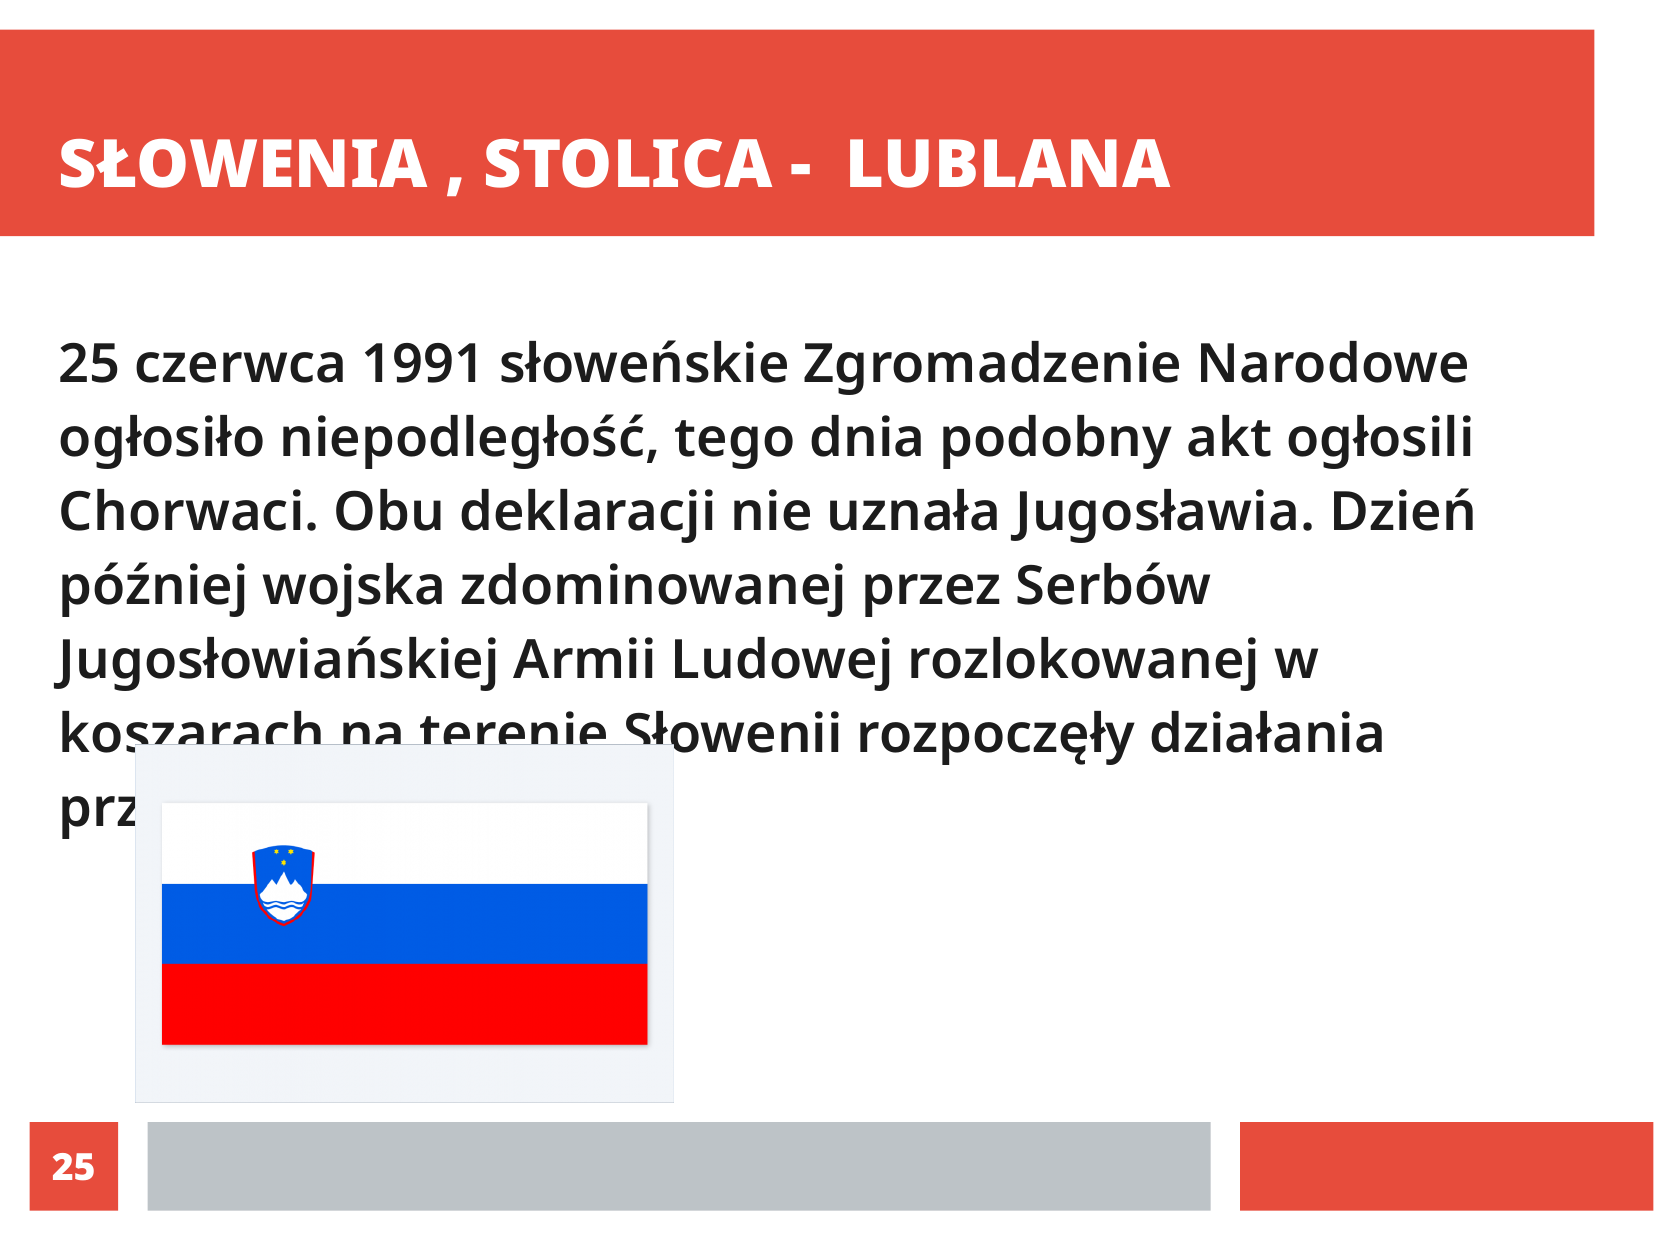

# SŁOWENIA , STOLICA - LUBLANA
25 czerwca 1991 słoweńskie Zgromadzenie Narodowe ogłosiło niepodległość, tego dnia podobny akt ogłosili Chorwaci. Obu deklaracji nie uznała Jugosławia. Dzień później wojska zdominowanej przez Serbów Jugosłowiańskiej Armii Ludowej rozlokowanej w koszarach na terenie Słowenii rozpoczęły działania przeciwko Słoweńcom.
25